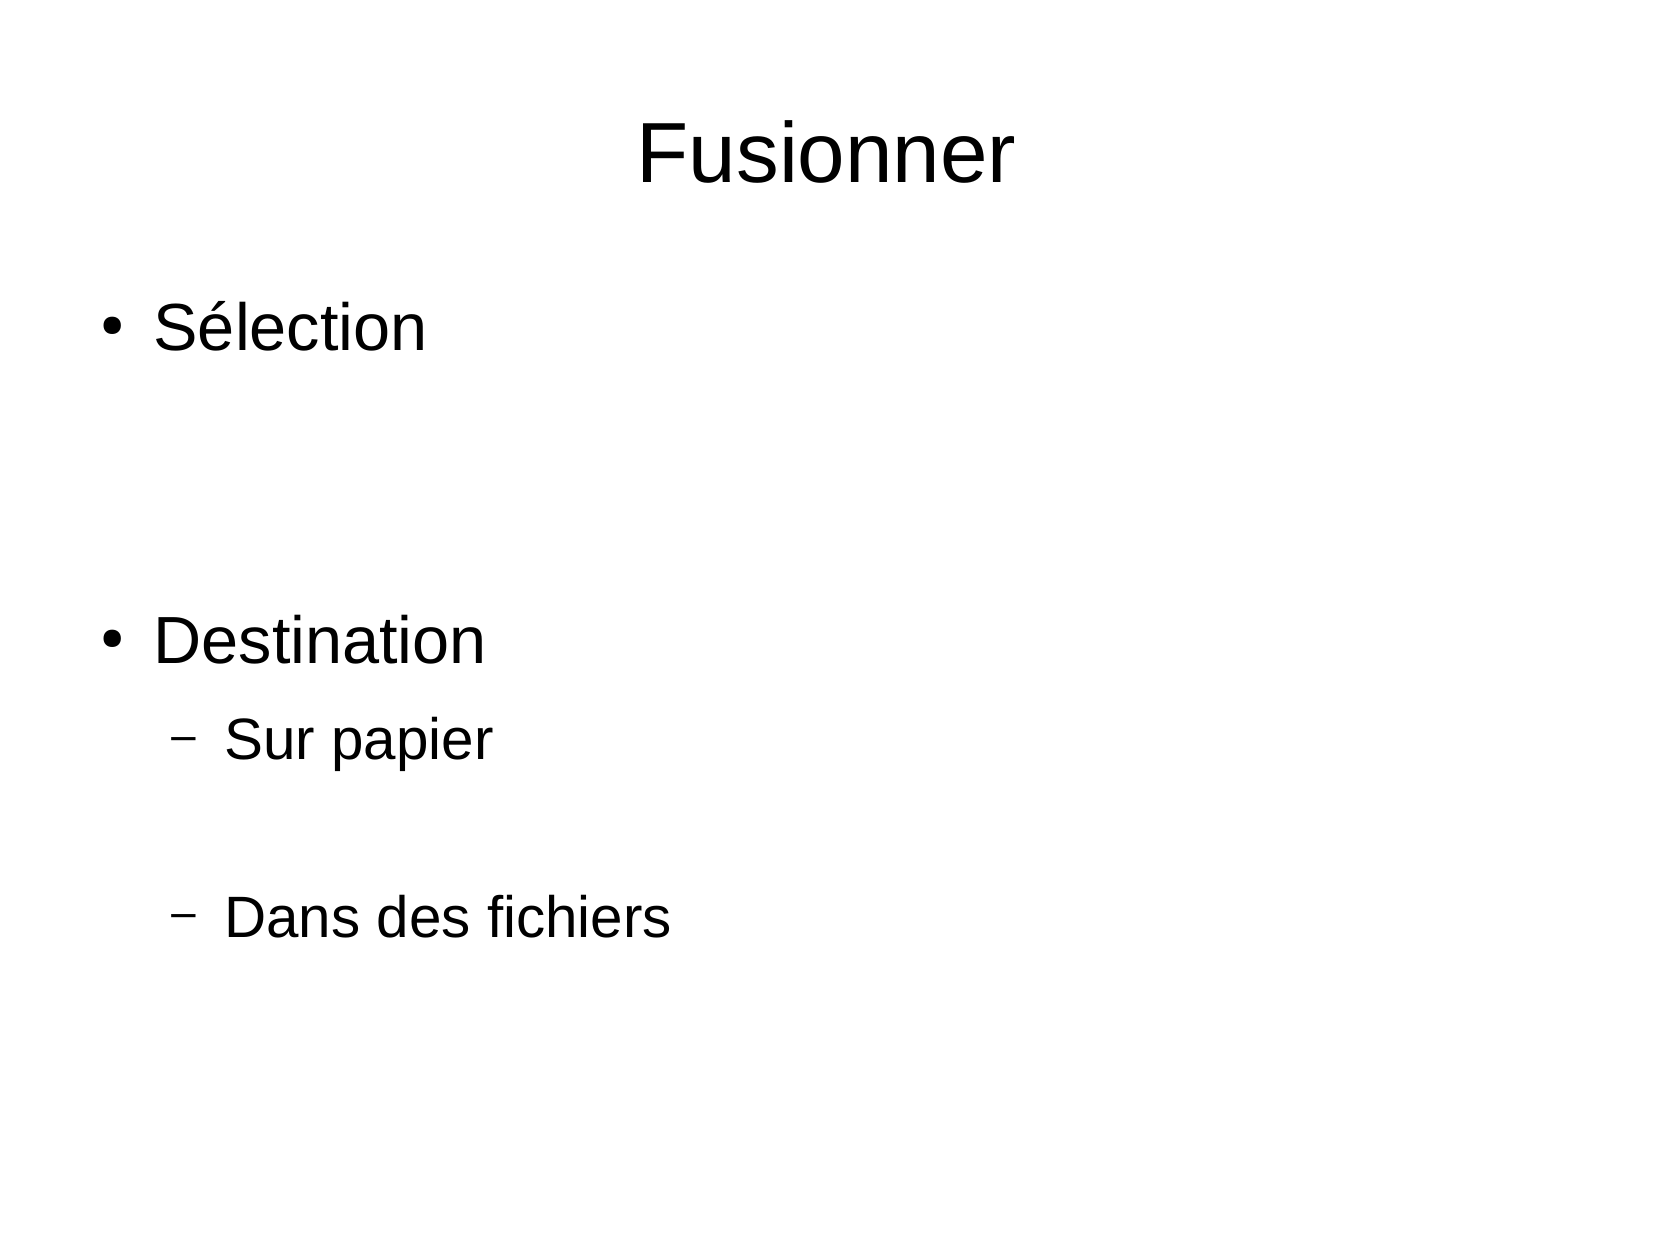

# Fusionner
Sélection
Destination
Sur papier
Dans des fichiers